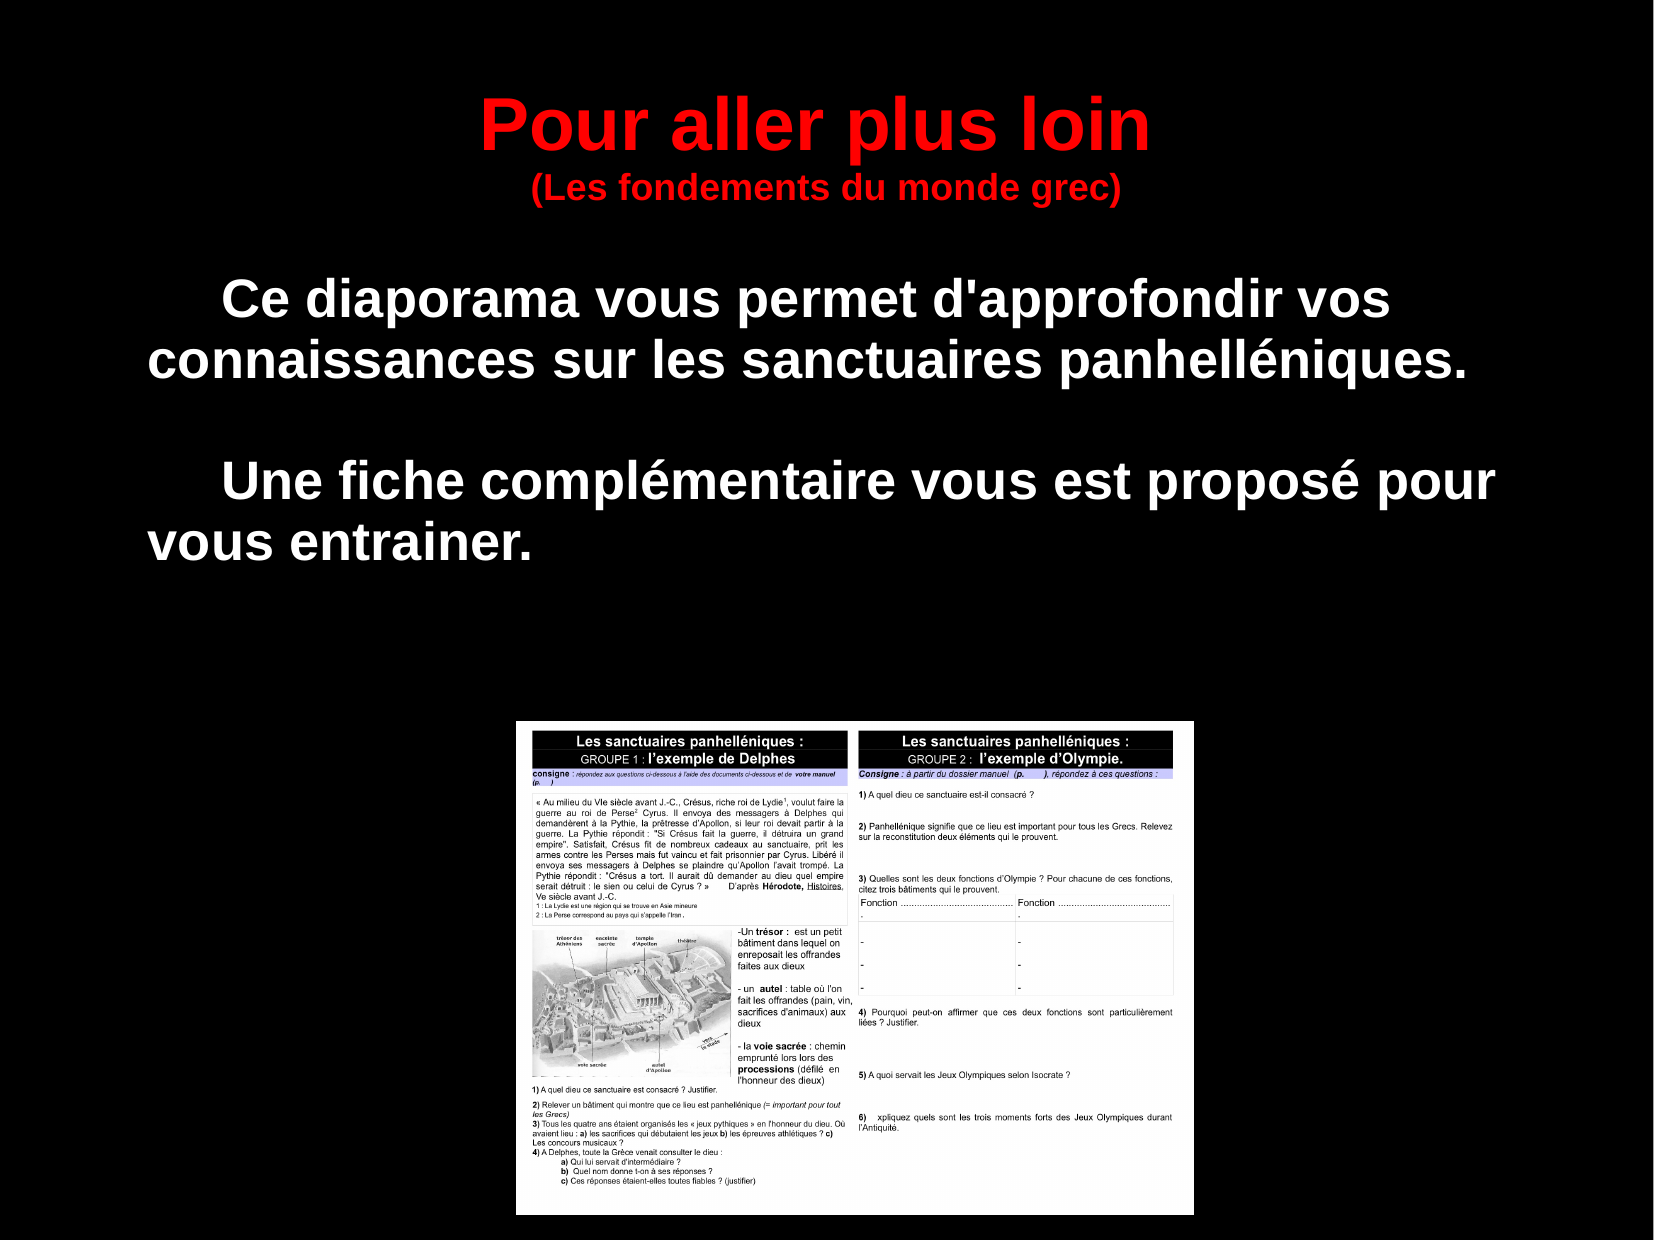

Pour aller plus loin
(Les fondements du monde grec)
	Ce diaporama vous permet d'approfondir vos connaissances sur les sanctuaires panhelléniques.
	Une fiche complémentaire vous est proposé pour vous entrainer.